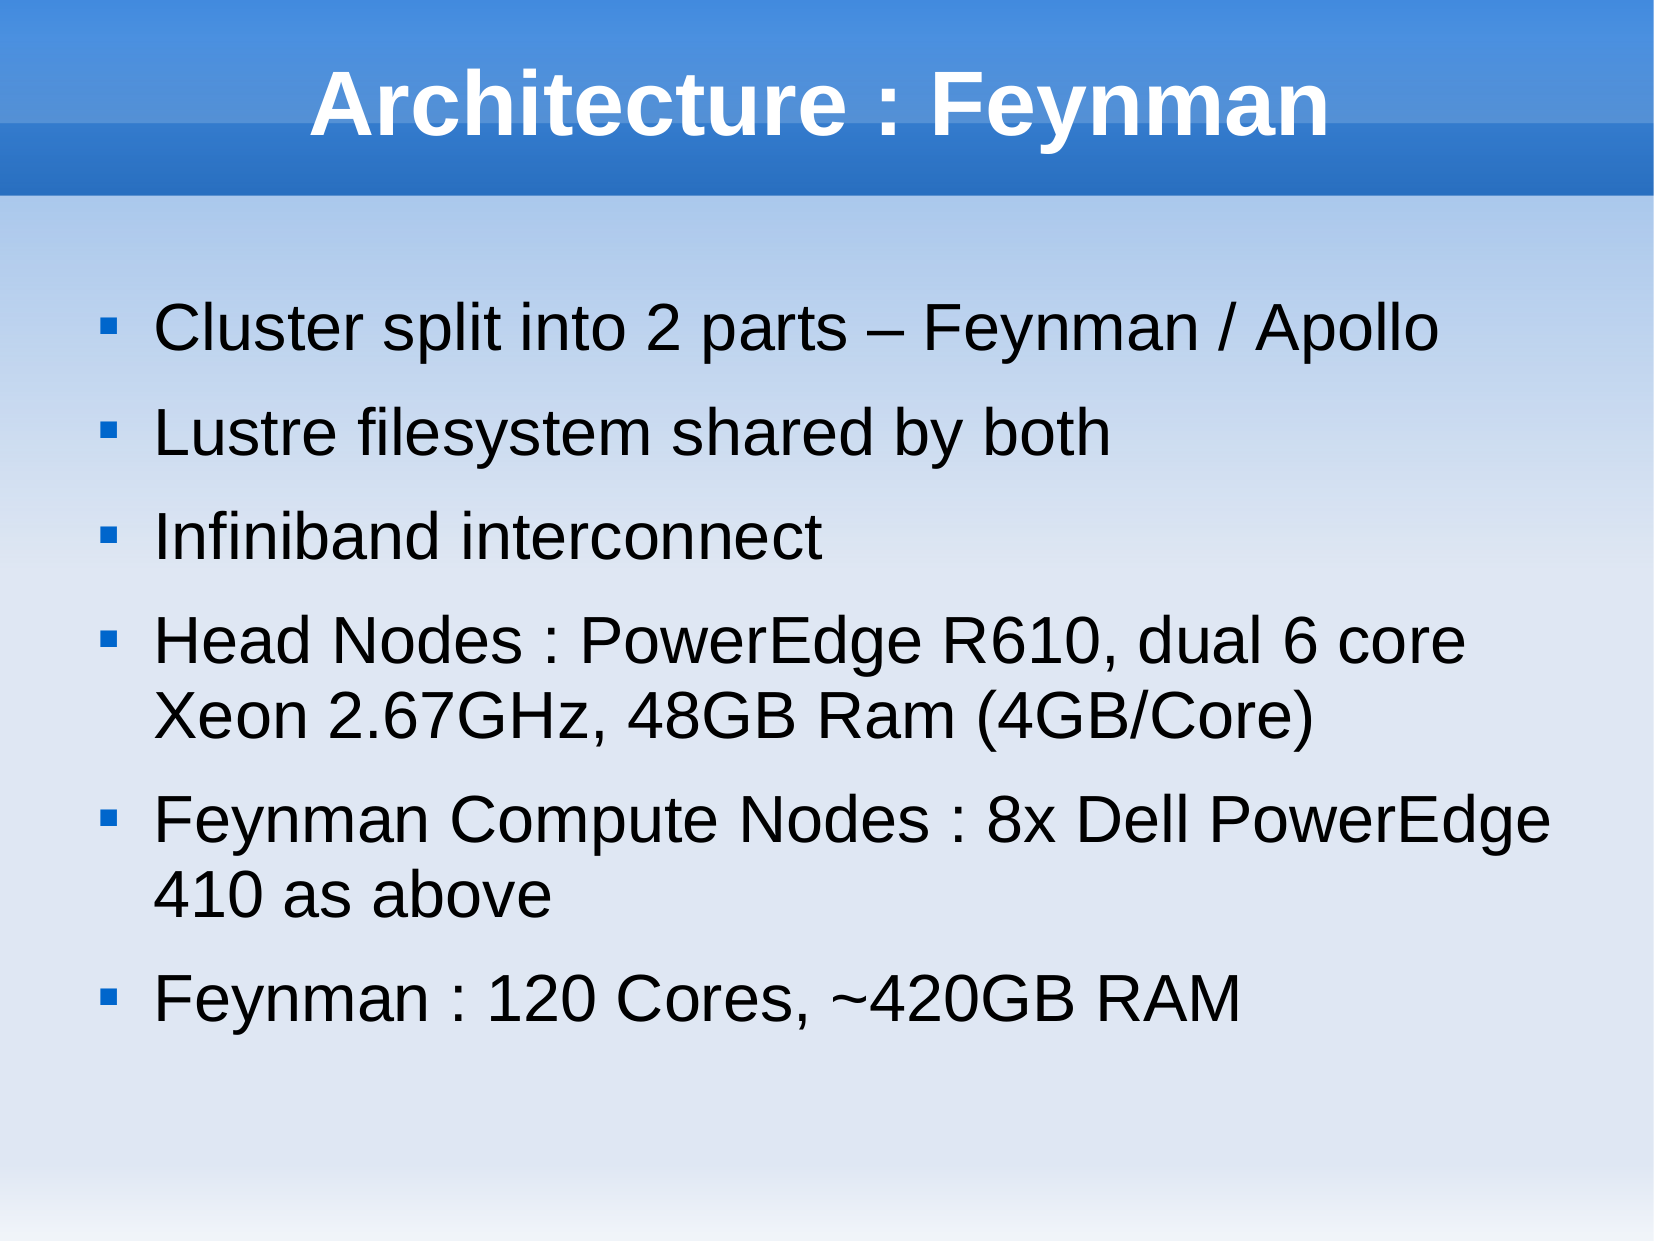

# Architecture : Feynman
Cluster split into 2 parts – Feynman / Apollo
Lustre filesystem shared by both
Infiniband interconnect
Head Nodes : PowerEdge R610, dual 6 core Xeon 2.67GHz, 48GB Ram (4GB/Core)
Feynman Compute Nodes : 8x Dell PowerEdge 410 as above
Feynman : 120 Cores, ~420GB RAM